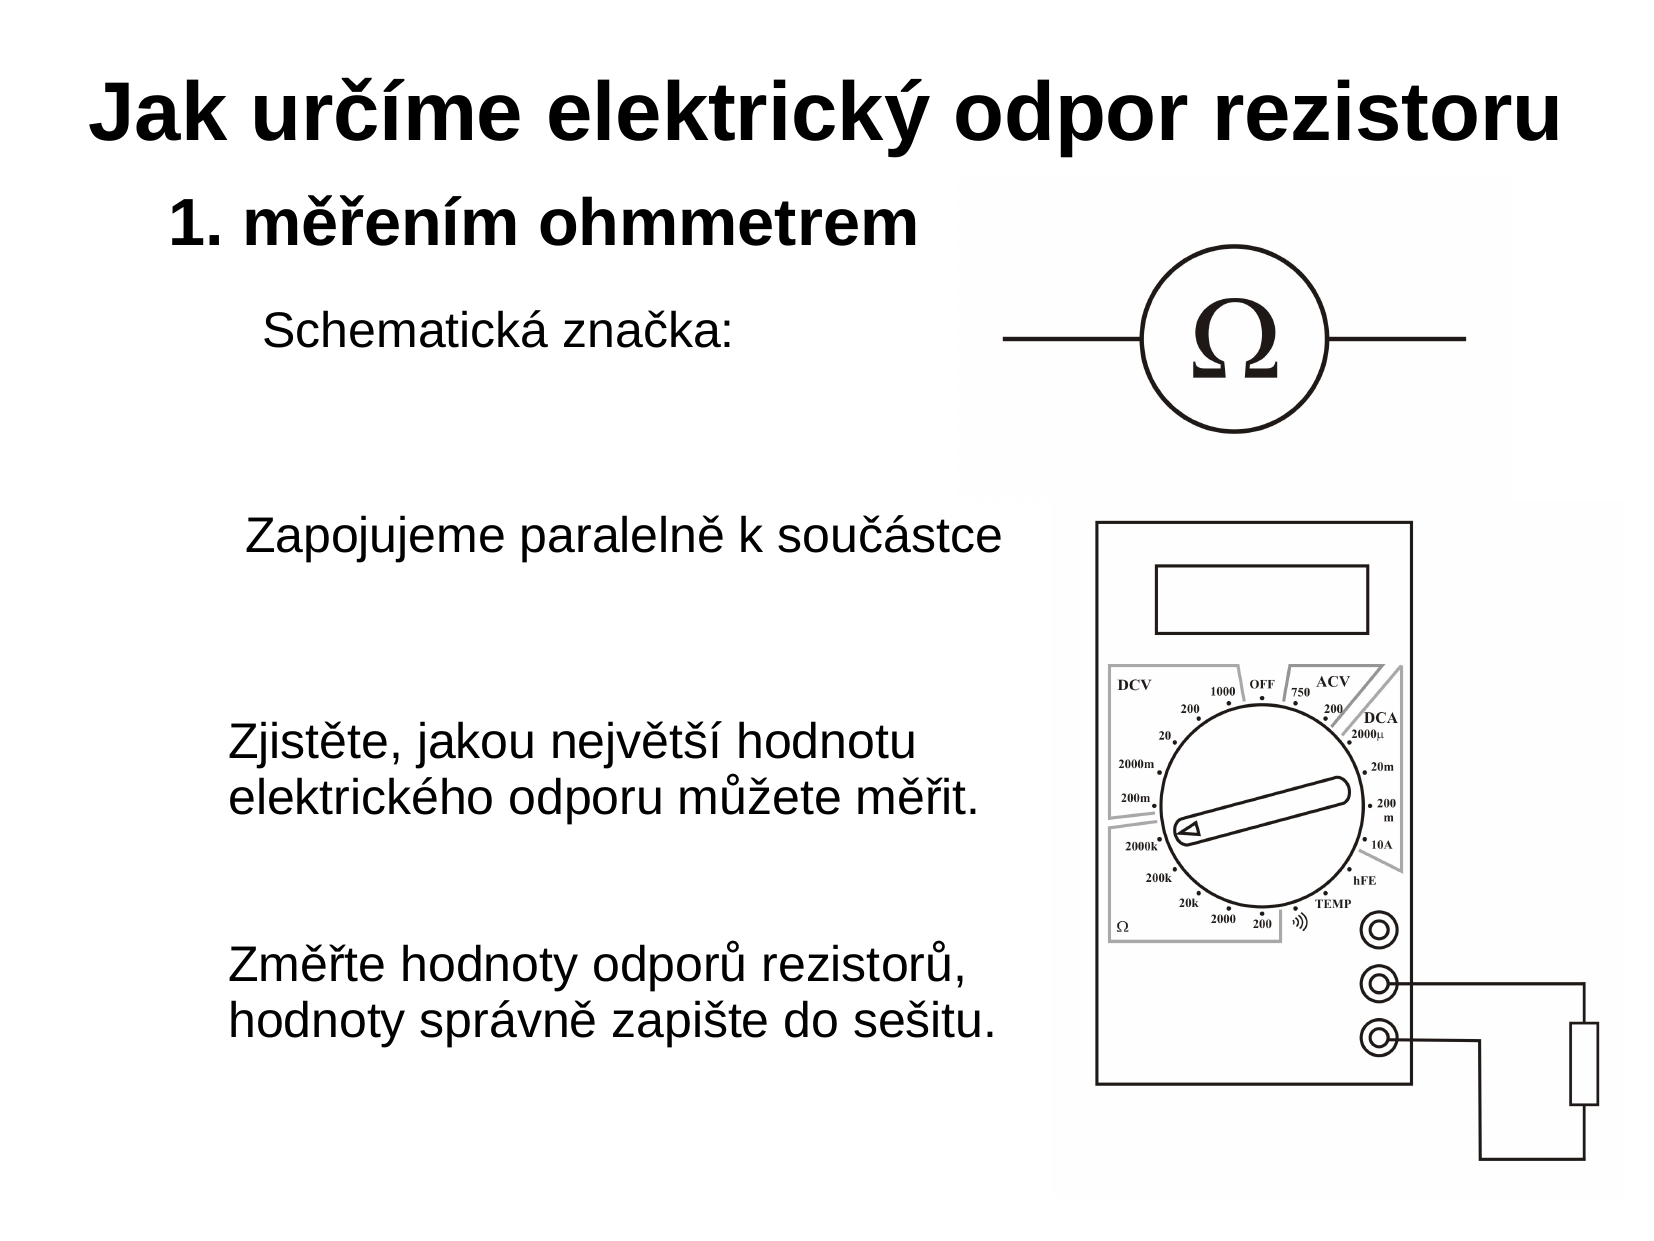

# Jak určíme elektrický odpor rezistoru
1. měřením ohmmetrem
Schematická značka:
Zapojujeme paralelně k součástce
Zjistěte, jakou největší hodnotu elektrického odporu můžete měřit.
Změřte hodnoty odporů rezistorů, hodnoty správně zapište do sešitu.